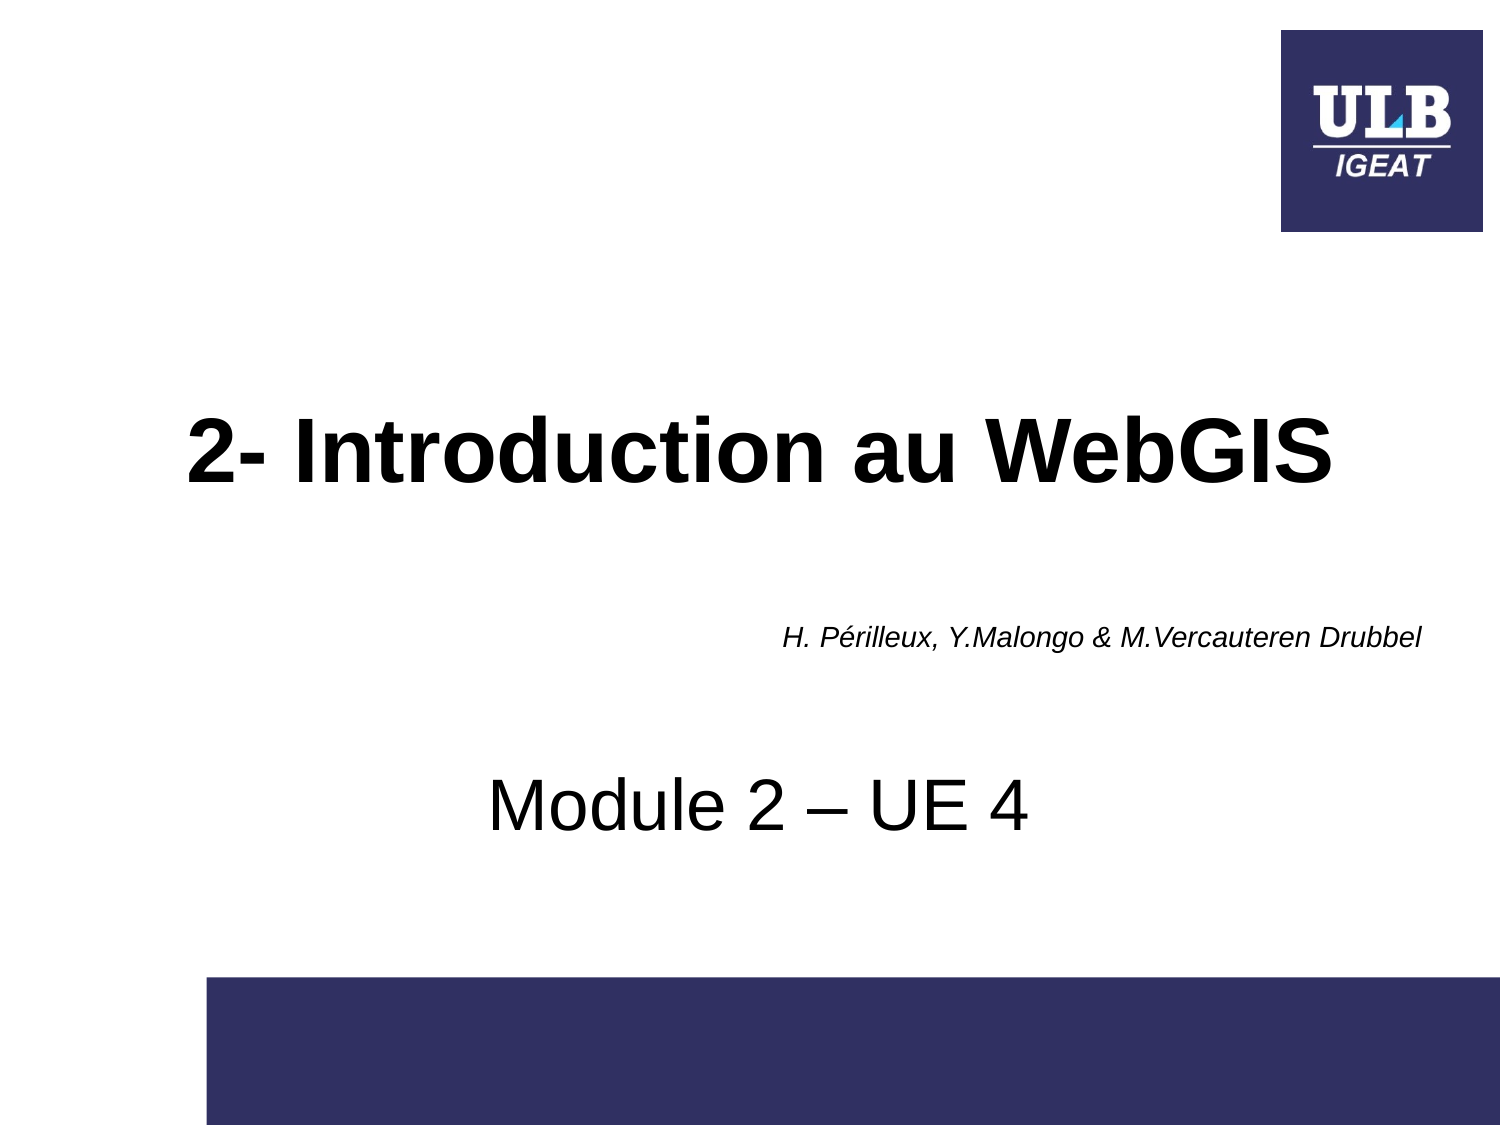

2- Introduction au WebGIS
H. Périlleux, Y.Malongo & M.Vercauteren Drubbel
Module 2 – UE 4